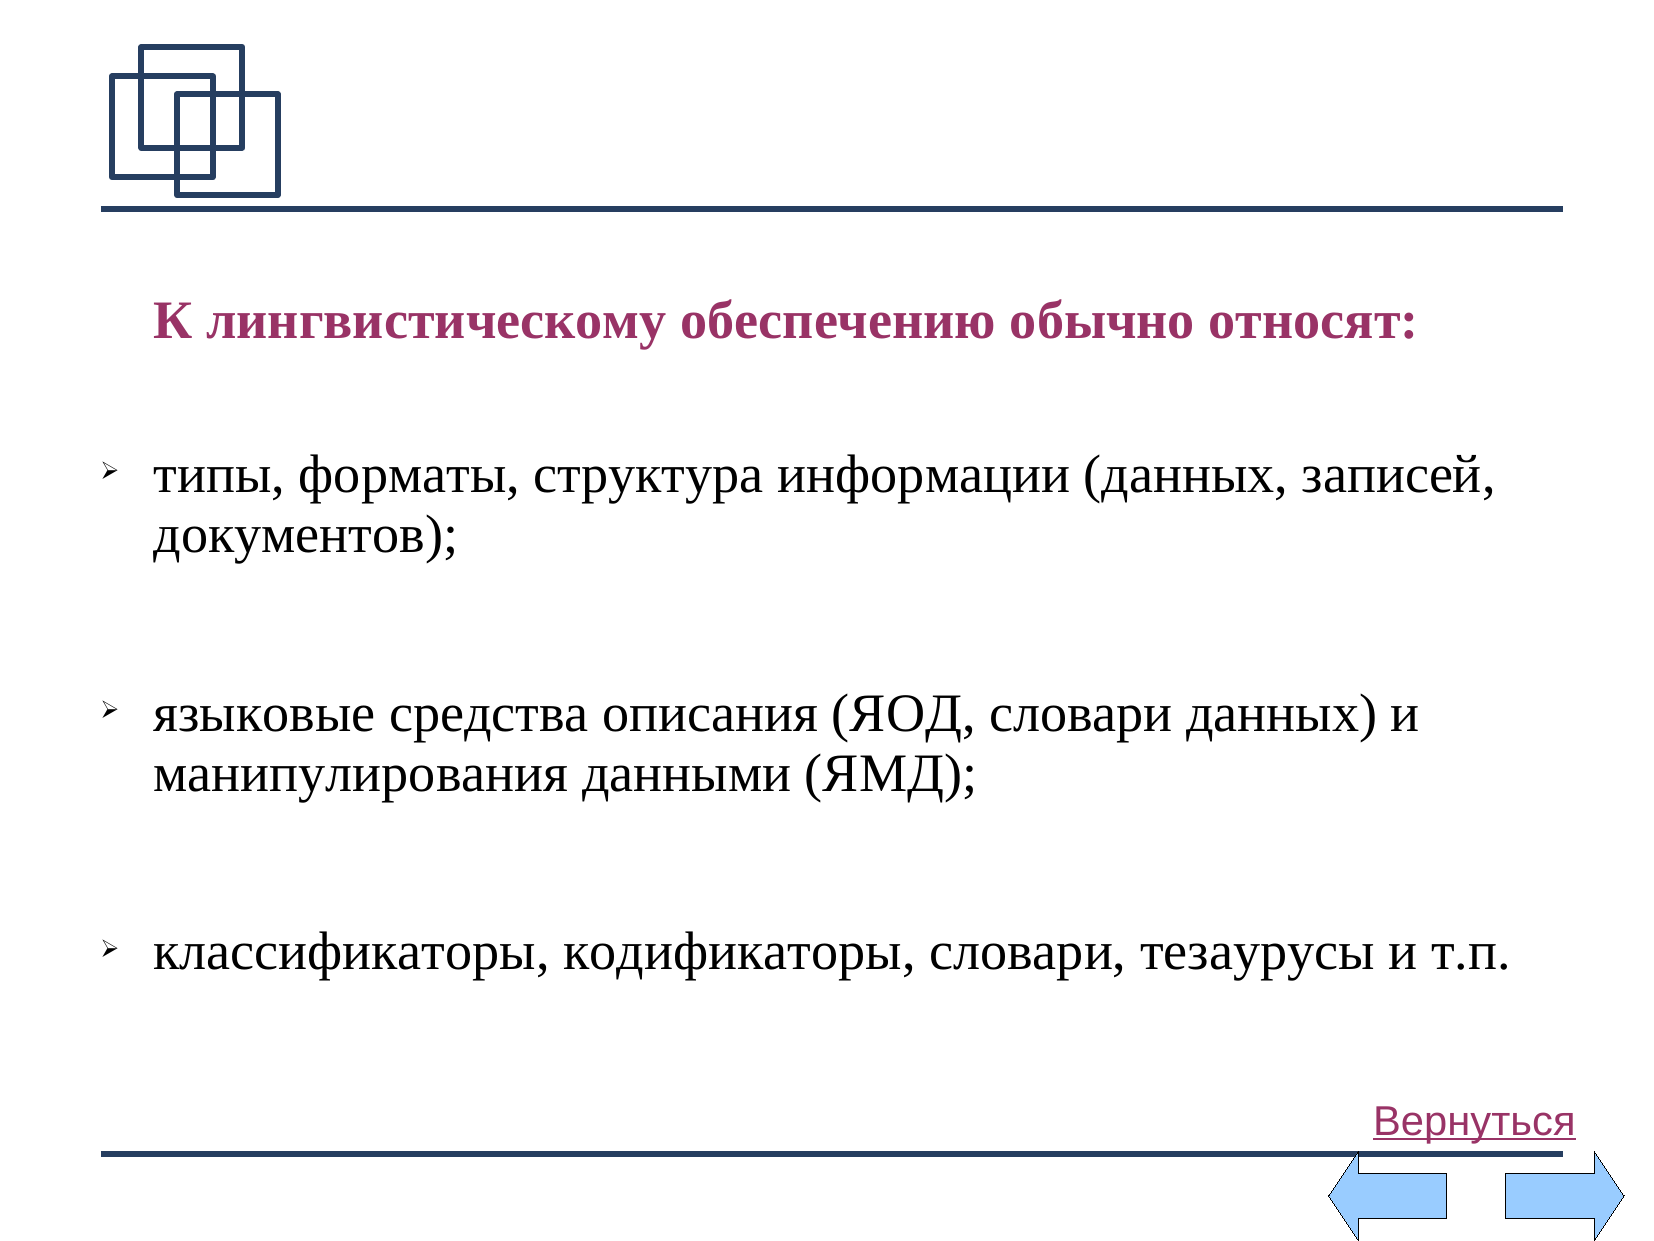

# К лингвистическому обеспечению обычно относят:
типы, форматы, структура информации (данных, записей, документов);
языковые средства описания (ЯОД, словари данных) и манипулирования данными (ЯМД);
классификаторы, кодификаторы, словари, тезаурусы и т.п.
Вернуться